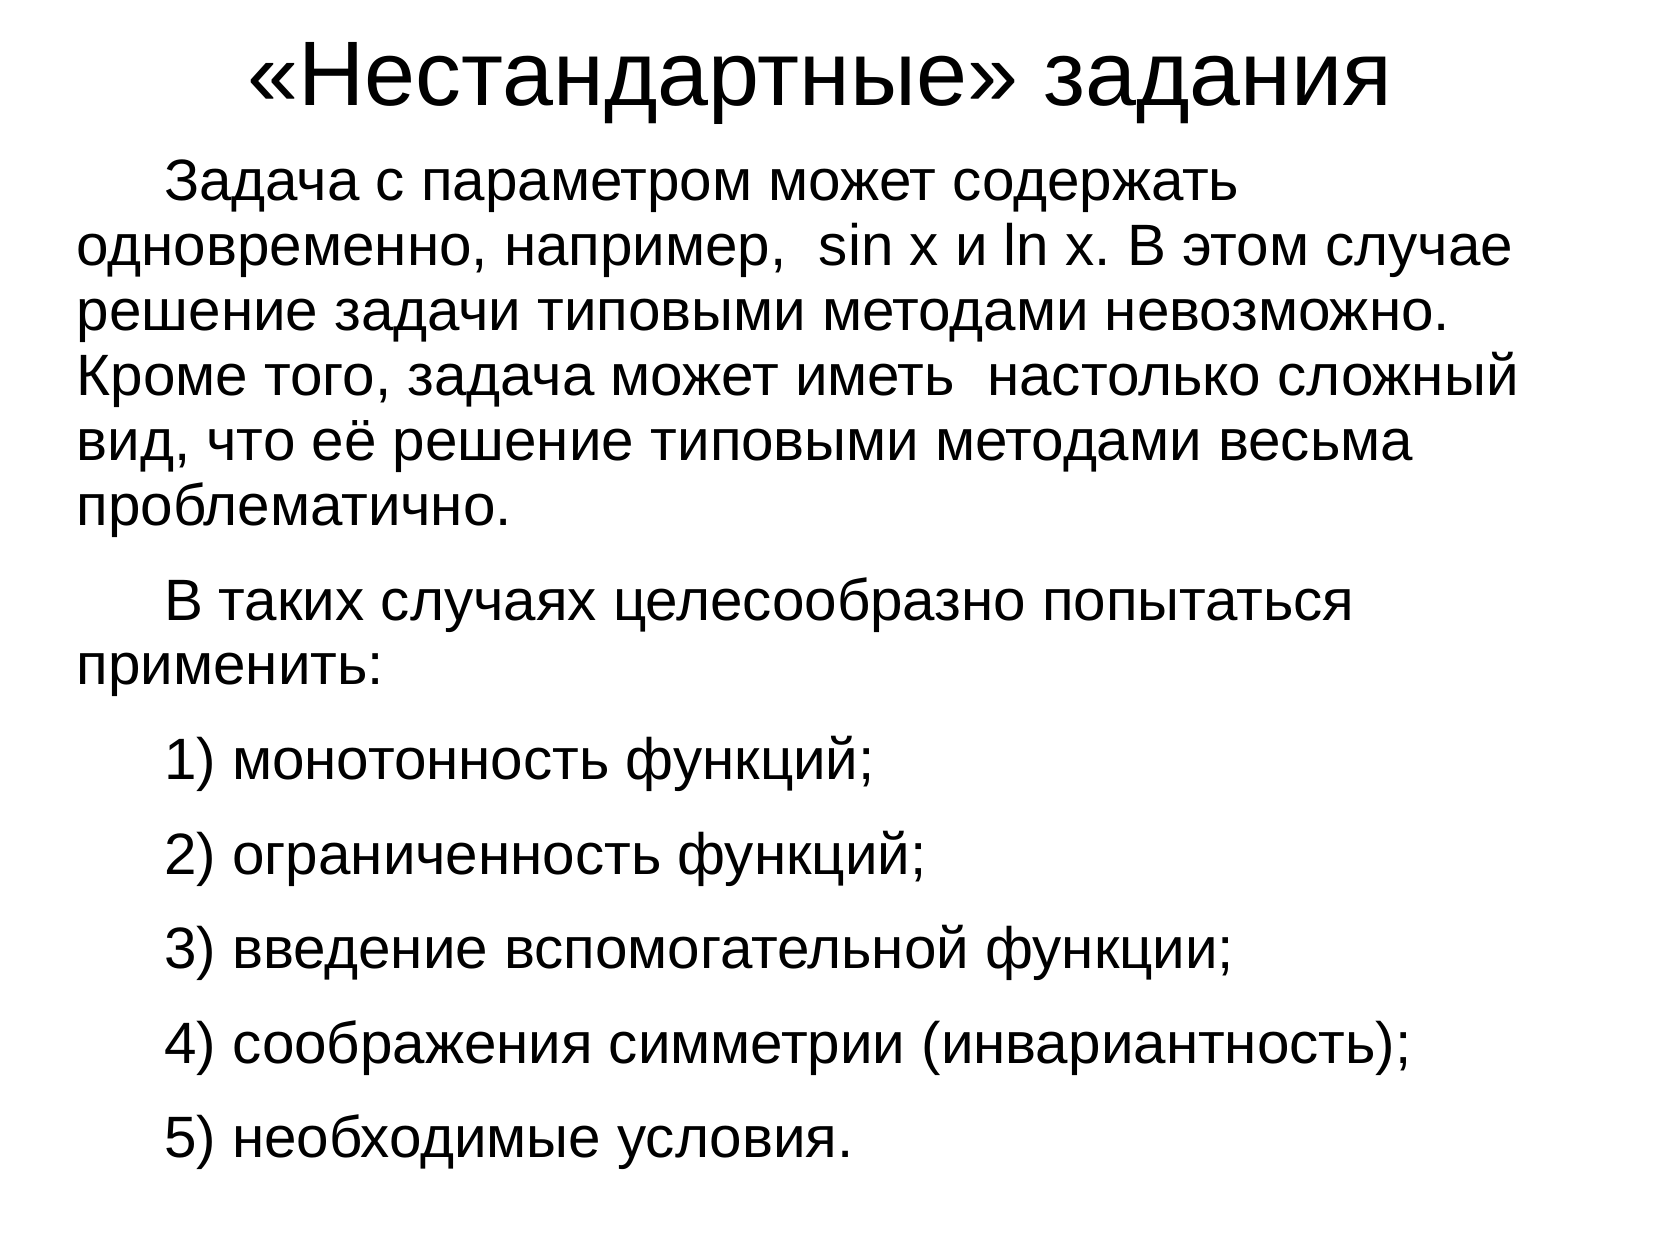

# «Нестандартные» задания
Задача с параметром может содержать одновременно, например, sin x и ln x. В этом случае решение задачи типовыми методами невозможно. Кроме того, задача может иметь настолько сложный вид, что её решение типовыми методами весьма проблематично.
В таких случаях целесообразно попытаться применить:
1) монотонность функций;
2) ограниченность функций;
3) введение вспомогательной функции;
4) соображения симметрии (инвариантность);
5) необходимые условия.